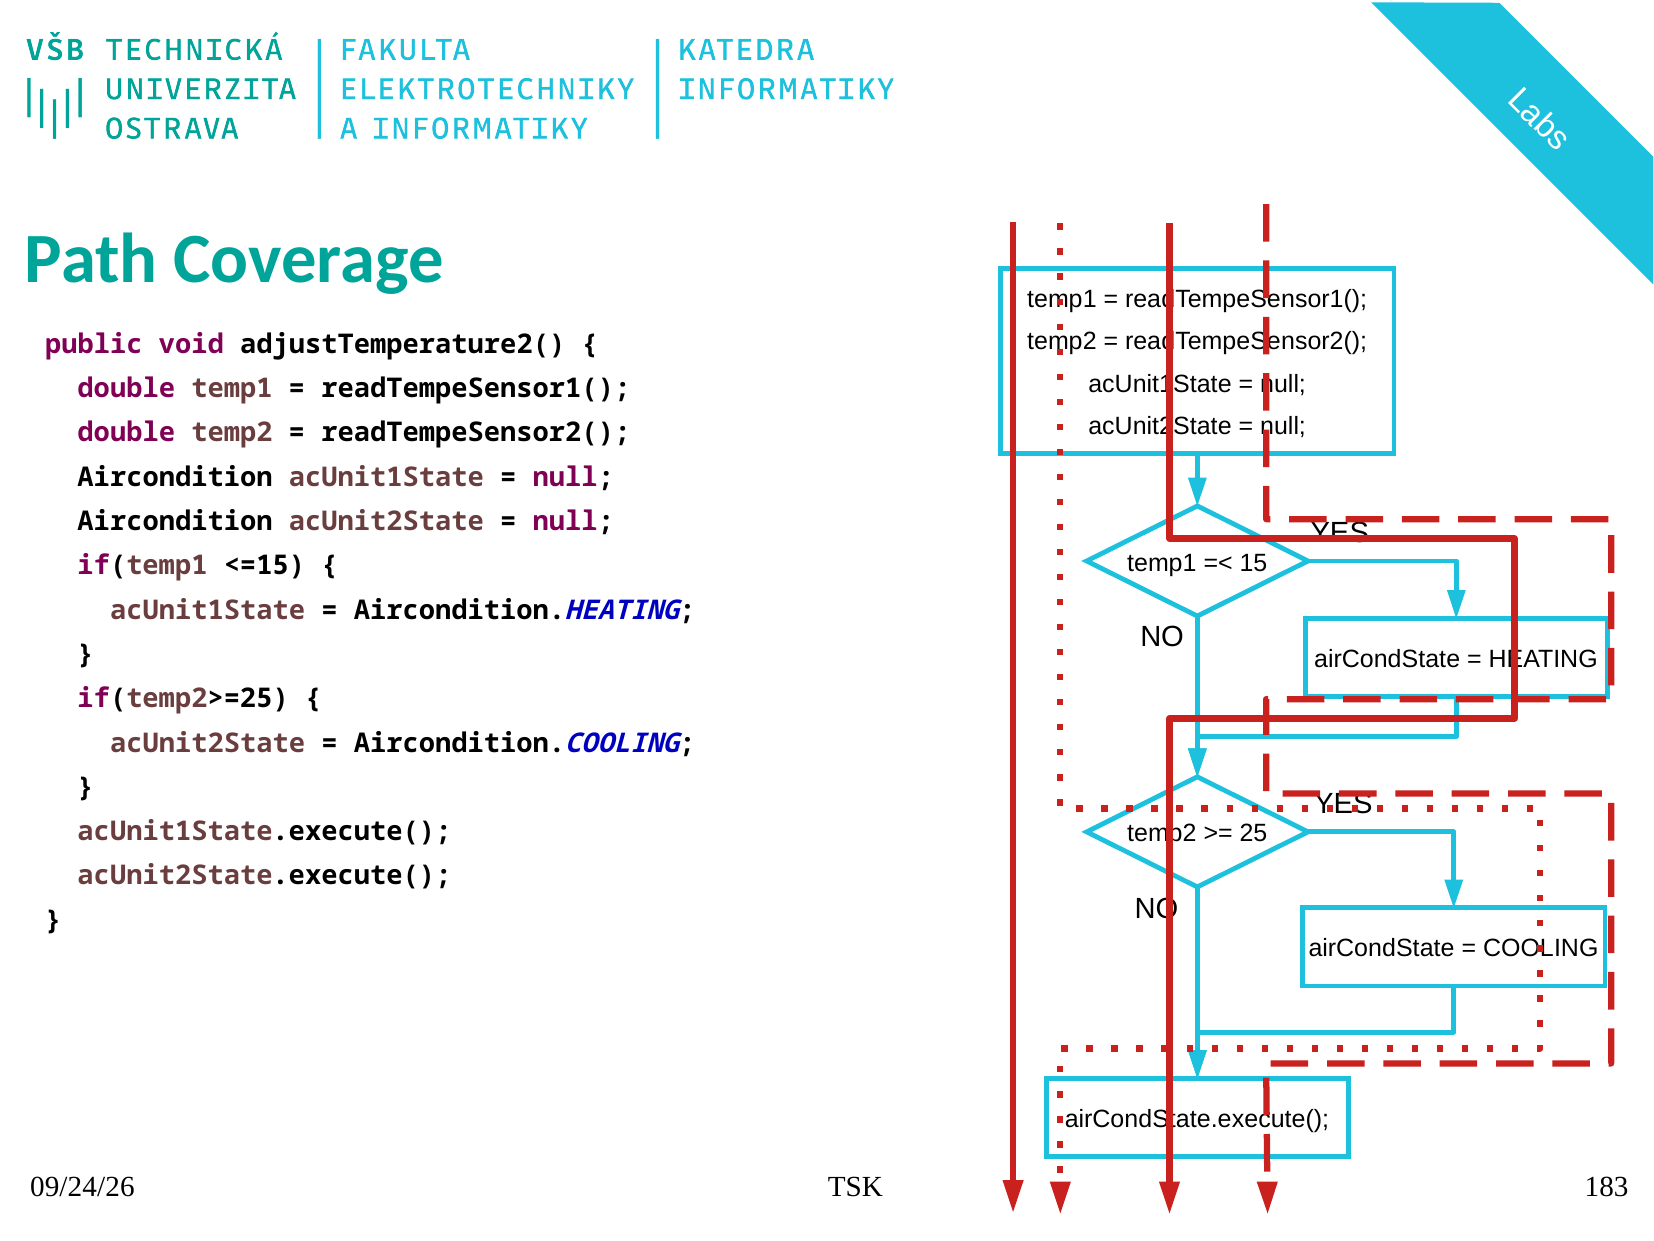

Labs
# Path Coverage
temp1 = readTempeSensor1();
temp2 = readTempeSensor2();
acUnit1State = null;
acUnit2State = null;
YES
temp1 =< 15
NO
airCondState = HEATING
temp2 >= 25
YES
NO
airCondState = COOLING
airCondState.execute();
public void adjustTemperature2() {
 double temp1 = readTempeSensor1();
 double temp2 = readTempeSensor2();
 Aircondition acUnit1State = null;
 Aircondition acUnit2State = null;
 if(temp1 <=15) {
 acUnit1State = Aircondition.HEATING;
 }
 if(temp2>=25) {
 acUnit2State = Aircondition.COOLING;
 }
 acUnit1State.execute();
 acUnit2State.execute();
}
TSK
183